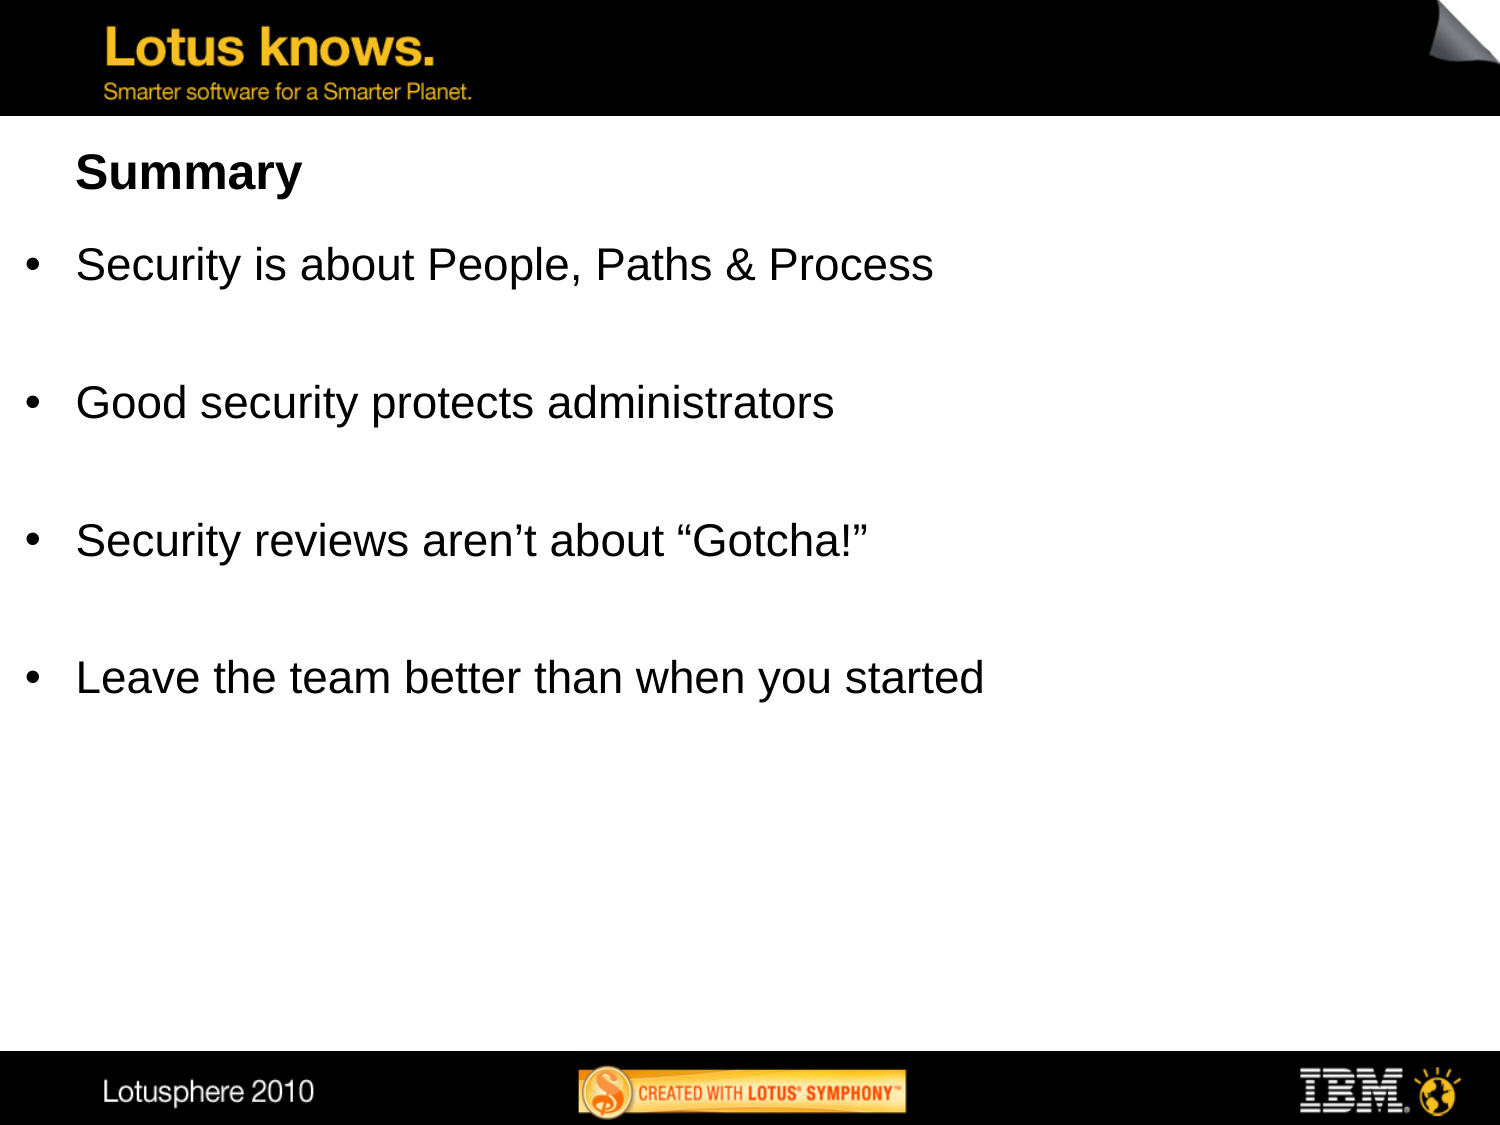

# Summary
Security is about People, Paths & Process
Good security protects administrators
Security reviews aren’t about “Gotcha!”
Leave the team better than when you started